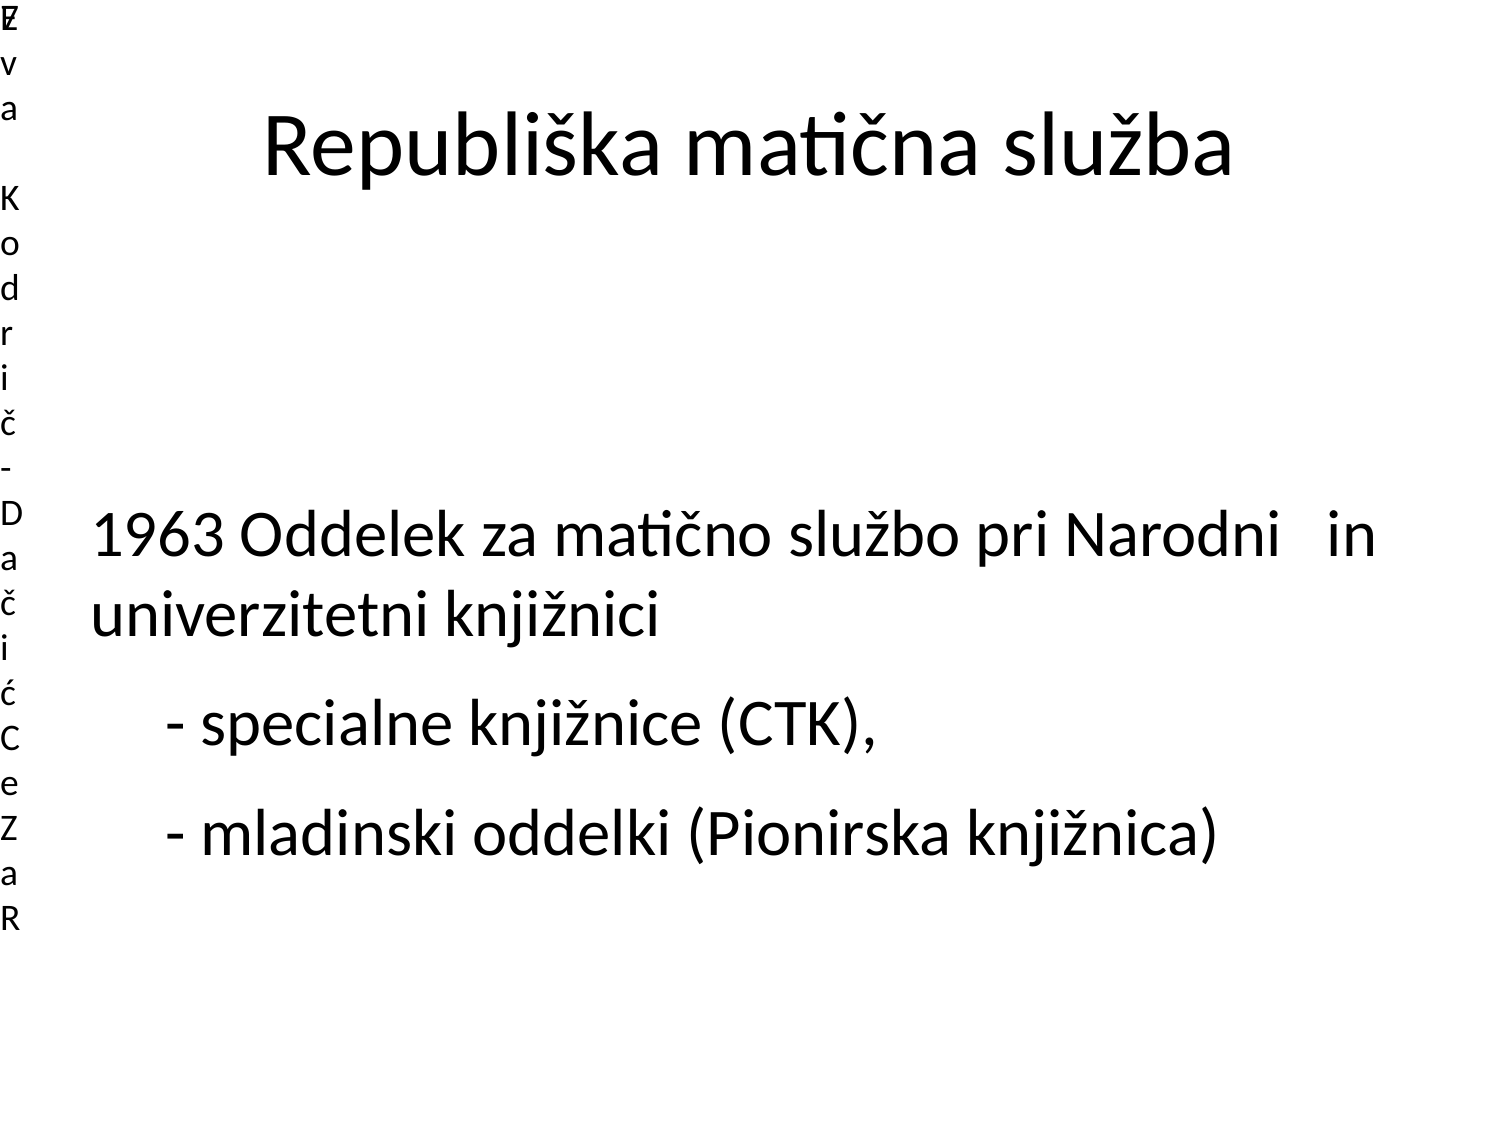

Eva Kodrič-Dačić
CeZaR
# Republiška matična služba
1963 Oddelek za matično službo pri Narodni in univerzitetni knjižnici
	- specialne knjižnice (CTK),
	- mladinski oddelki (Pionirska knjižnica)